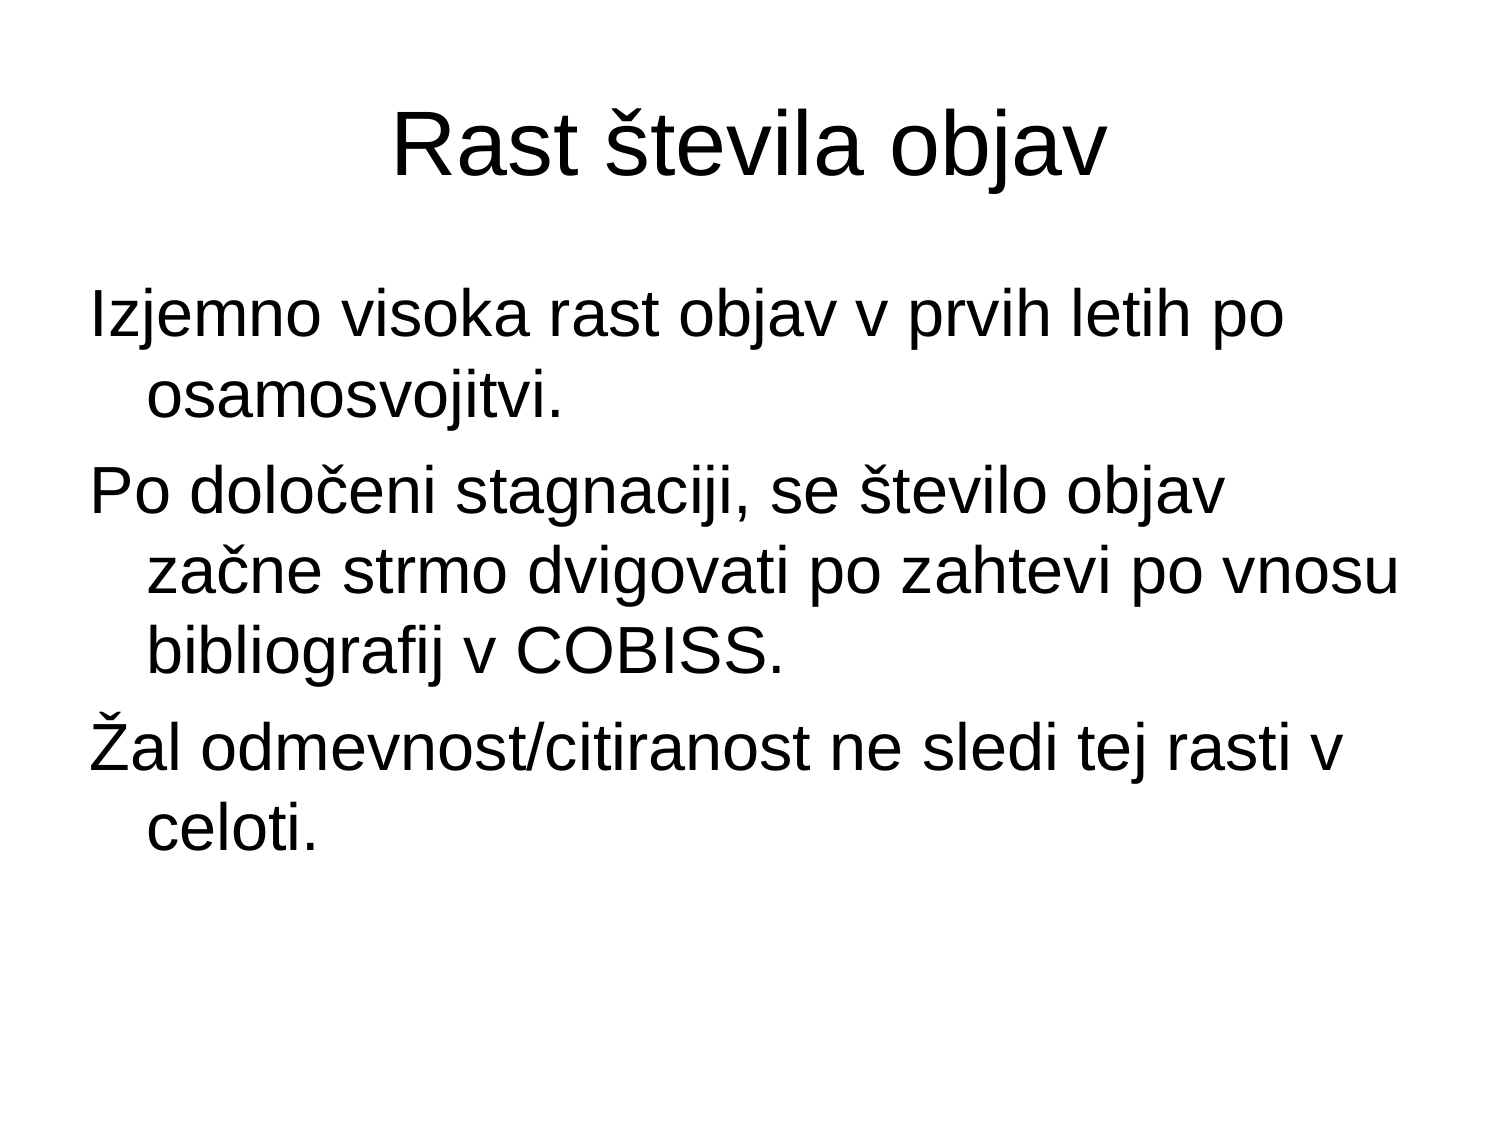

# Rast števila objav
Izjemno visoka rast objav v prvih letih po osamosvojitvi.
Po določeni stagnaciji, se število objav začne strmo dvigovati po zahtevi po vnosu bibliografij v COBISS.
Žal odmevnost/citiranost ne sledi tej rasti v celoti.